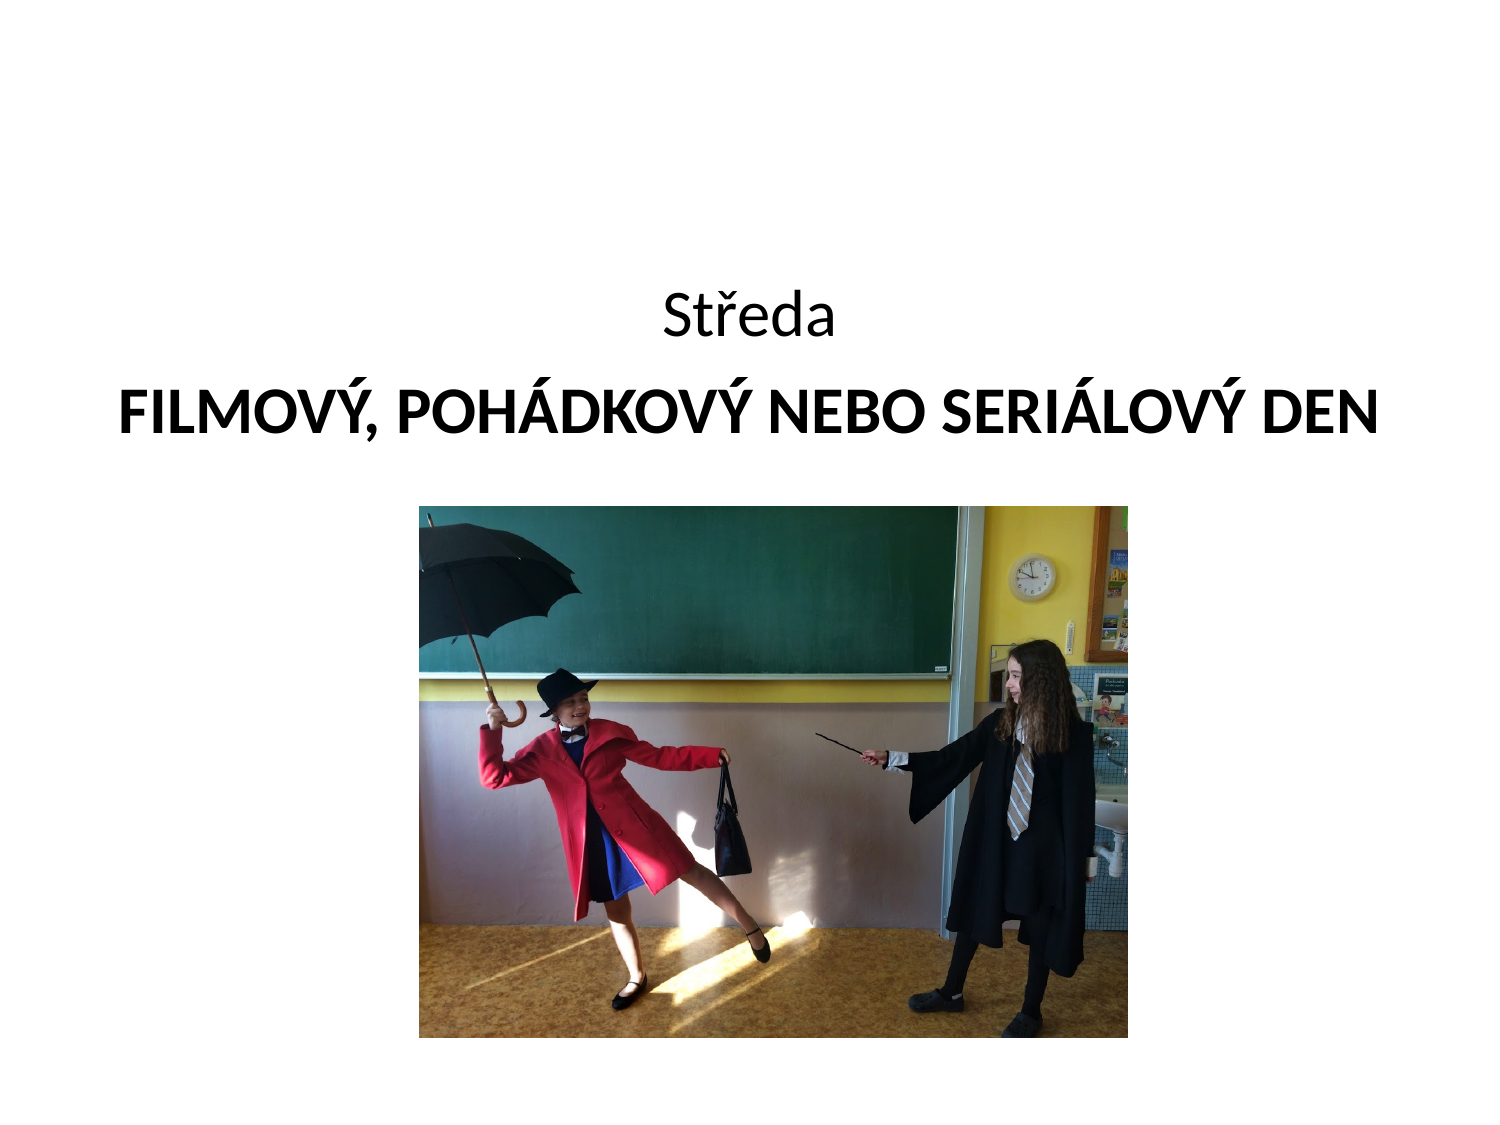

#
Středa
FILMOVÝ, POHÁDKOVÝ NEBO SERIÁLOVÝ DEN